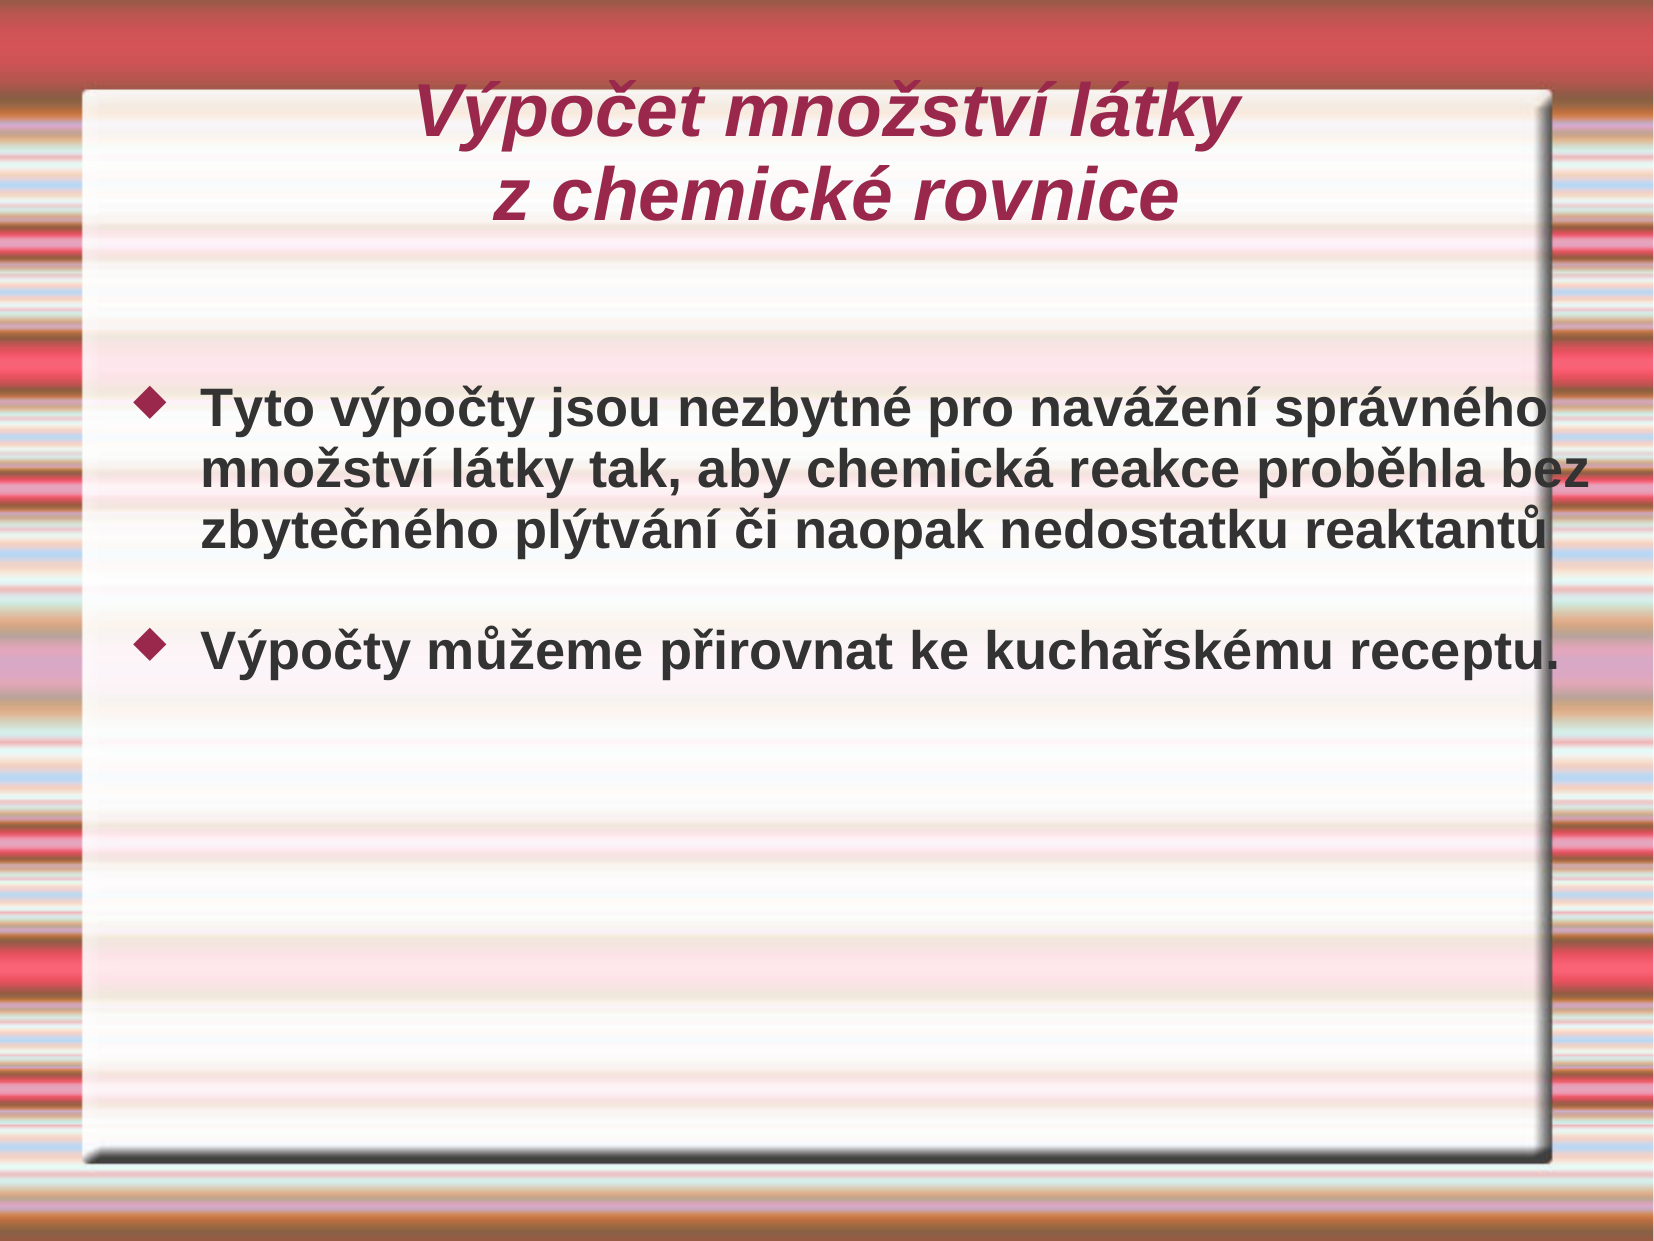

# Výpočet množství látky z chemické rovnice
Tyto výpočty jsou nezbytné pro navážení správného množství látky tak, aby chemická reakce proběhla bez zbytečného plýtvání či naopak nedostatku reaktantů
Výpočty můžeme přirovnat ke kuchařskému receptu.